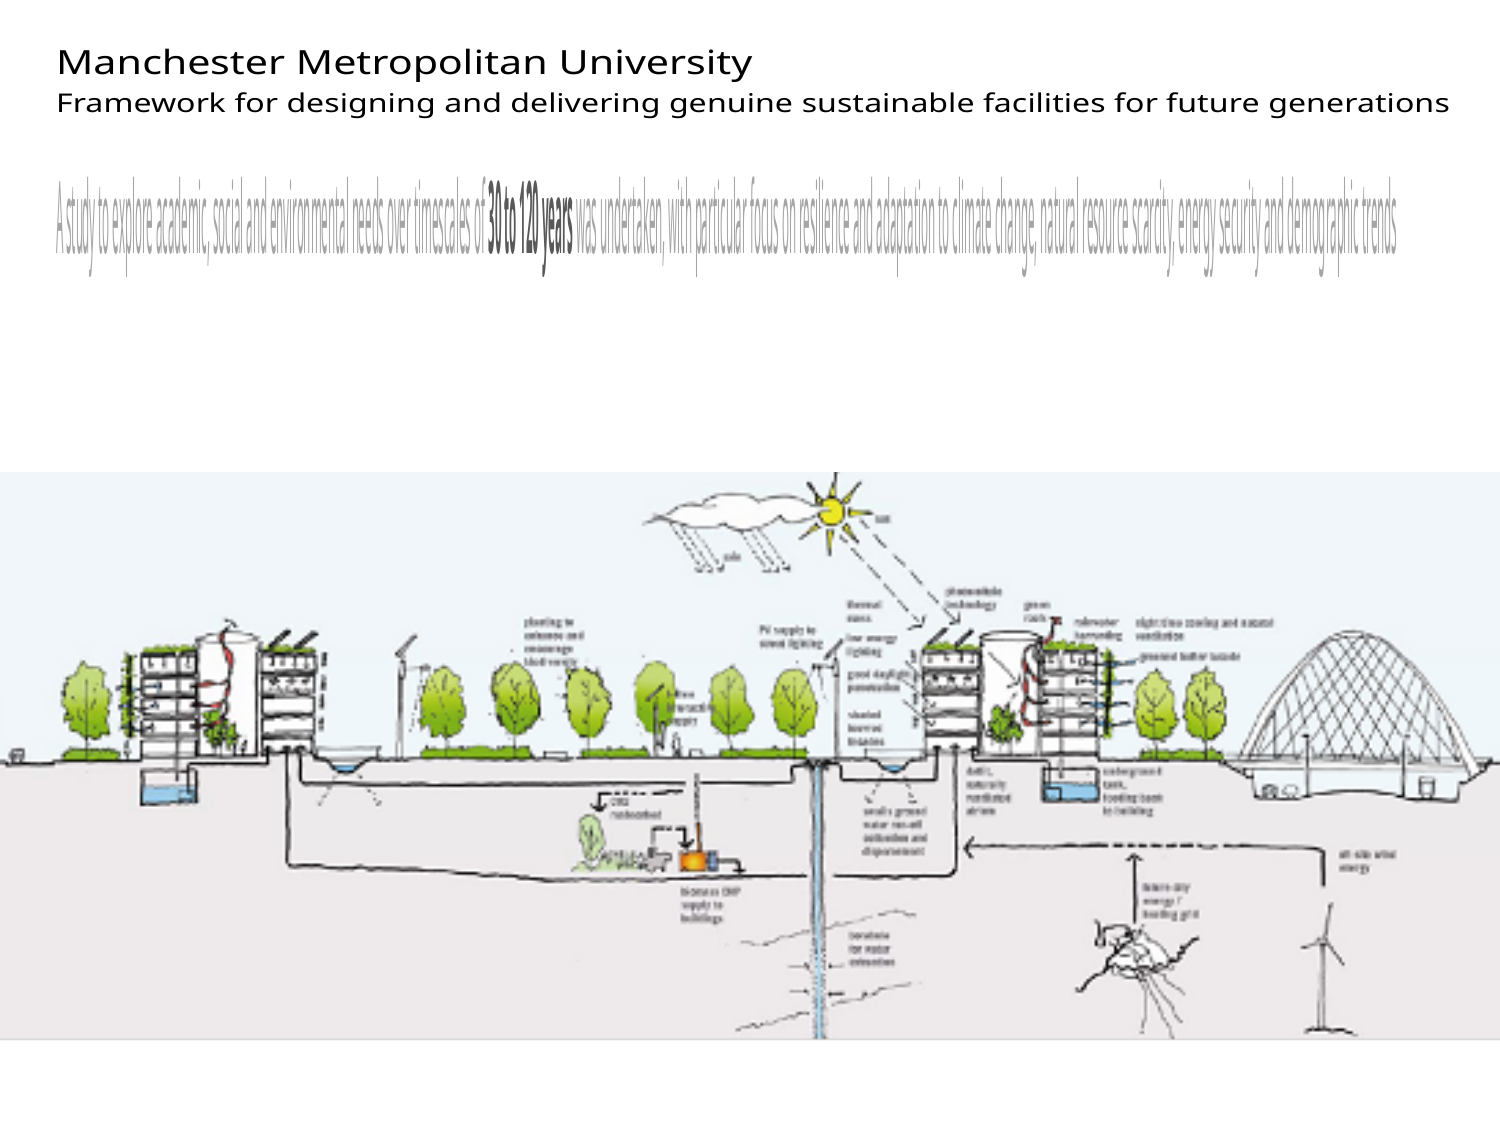

Manchester Metropolitan University
Framework for designing and delivering genuine sustainable facilities for future generations
A study to explore academic, social and environmental needs over timescales of 30 to 120 years was undertaken, with particular focus on resilience and adaptation to climate change, natural resource scarcity, energy security and demographic trends